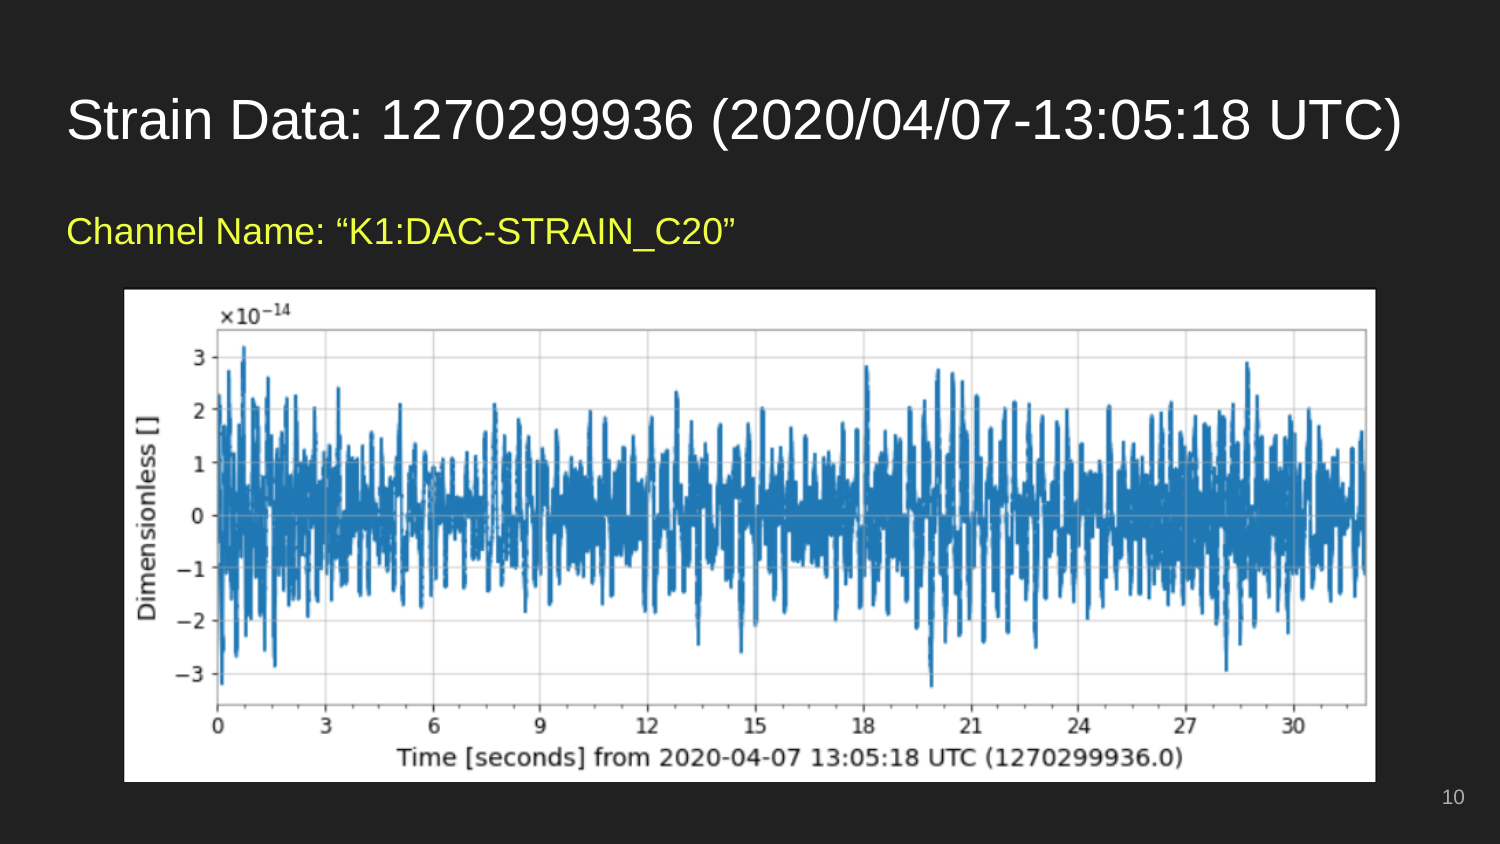

# Strain Data: 1270299936 (2020/04/07-13:05:18 UTC)
Channel Name: “K1:DAC-STRAIN_C20”